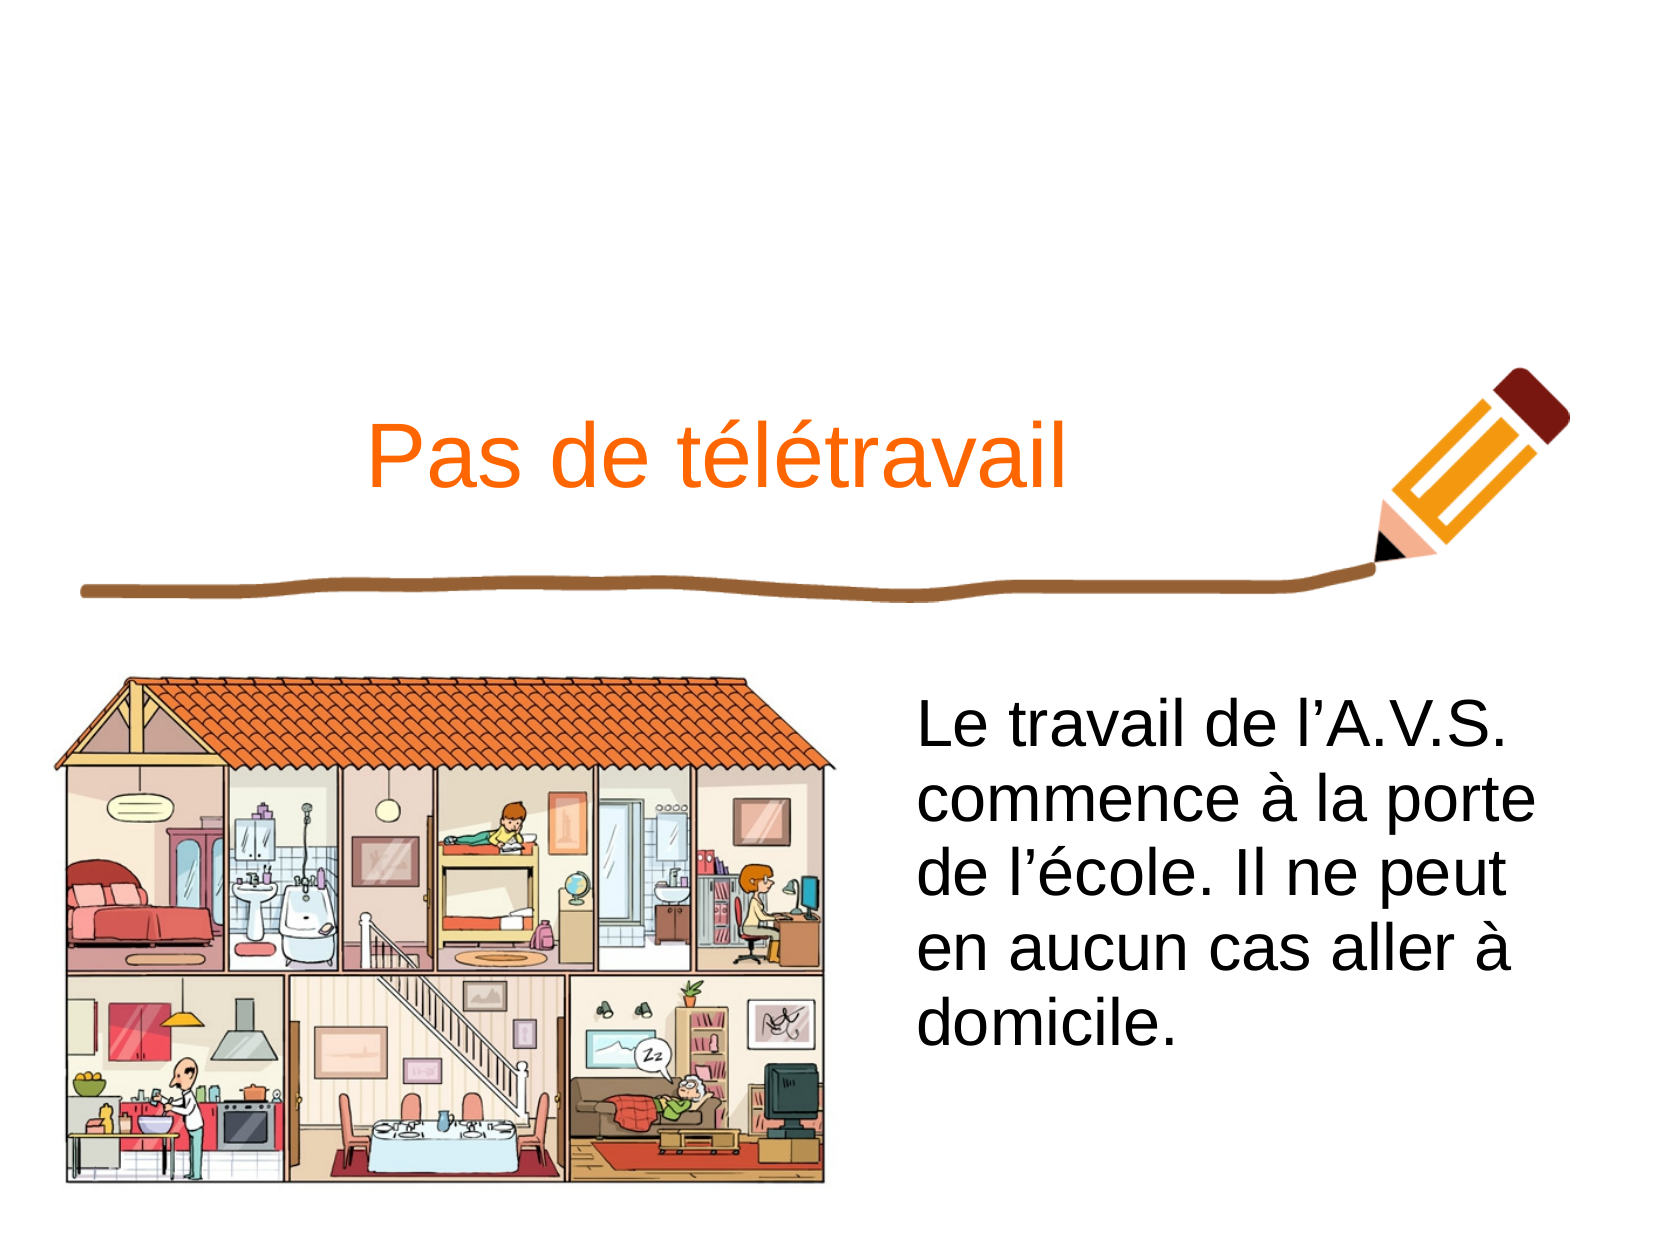

# Pas de télétravail
Le travail de l’A.V.S. commence à la porte de l’école. Il ne peut en aucun cas aller à domicile.